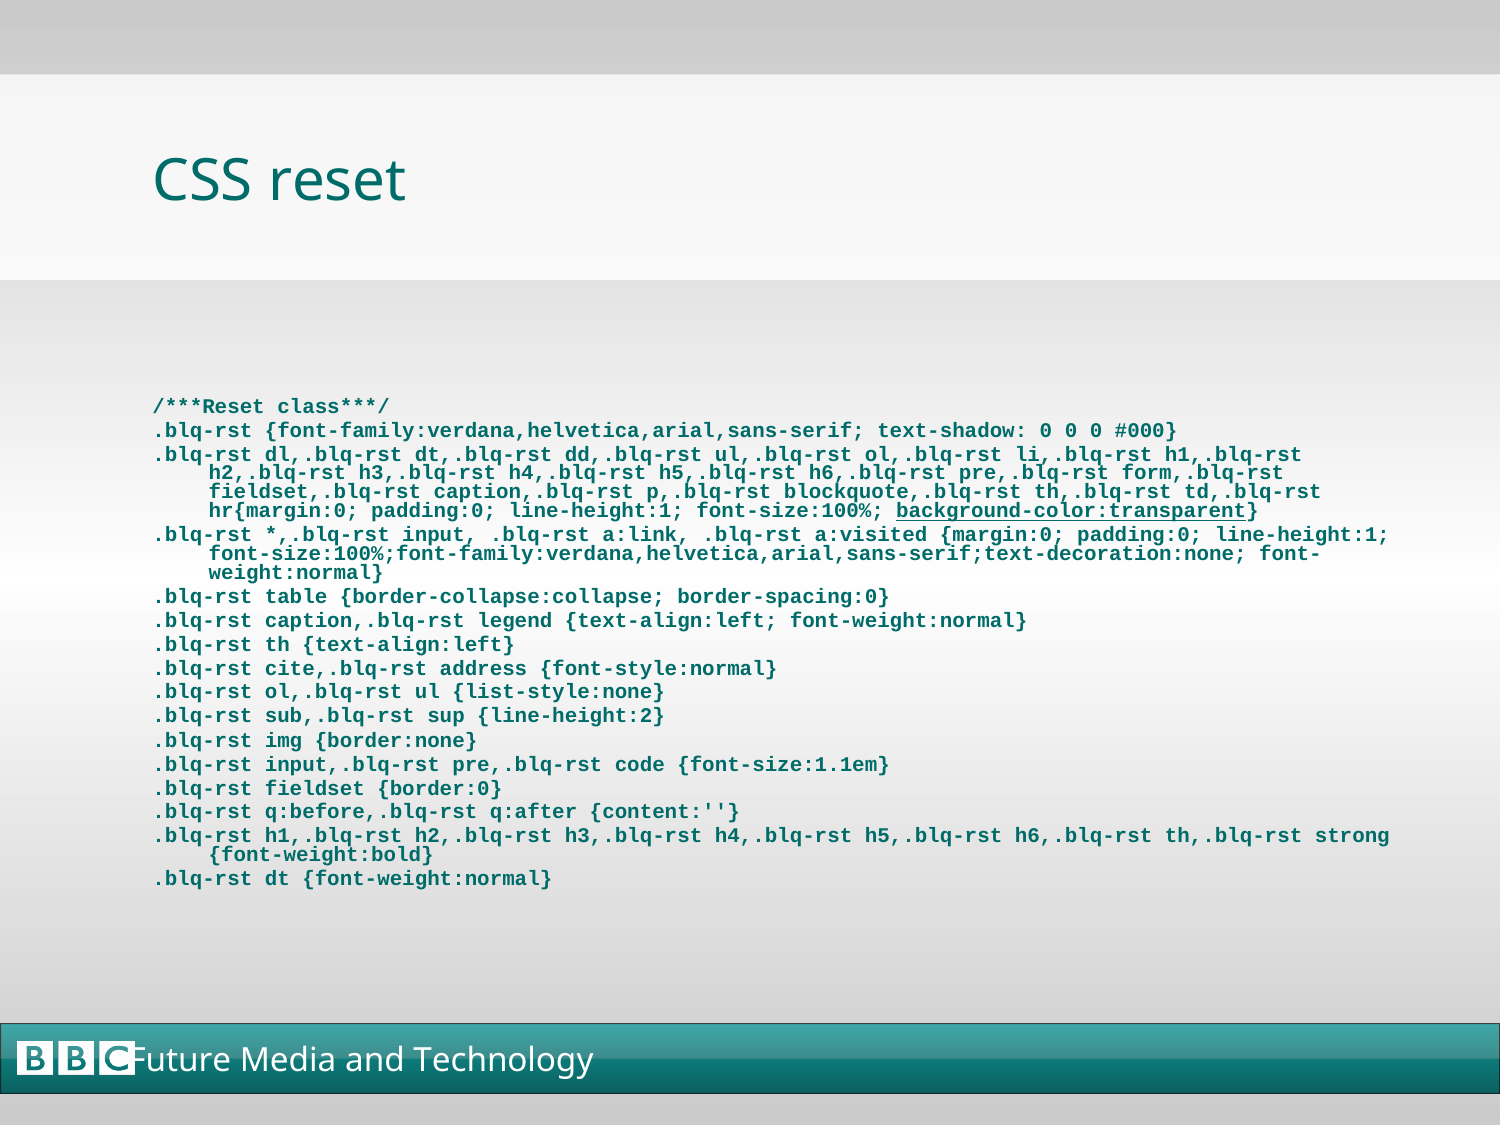

# CSS reset
/***Reset class***/
.blq-rst {font-family:verdana,helvetica,arial,sans-serif; text-shadow: 0 0 0 #000}
.blq-rst dl,.blq-rst dt,.blq-rst dd,.blq-rst ul,.blq-rst ol,.blq-rst li,.blq-rst h1,.blq-rst h2,.blq-rst h3,.blq-rst h4,.blq-rst h5,.blq-rst h6,.blq-rst pre,.blq-rst form,.blq-rst fieldset,.blq-rst caption,.blq-rst p,.blq-rst blockquote,.blq-rst th,.blq-rst td,.blq-rst hr{margin:0; padding:0; line-height:1; font-size:100%; background-color:transparent}
.blq-rst *,.blq-rst input, .blq-rst a:link, .blq-rst a:visited {margin:0; padding:0; line-height:1; font-size:100%;font-family:verdana,helvetica,arial,sans-serif;text-decoration:none; font-weight:normal}
.blq-rst table {border-collapse:collapse; border-spacing:0}
.blq-rst caption,.blq-rst legend {text-align:left; font-weight:normal}
.blq-rst th {text-align:left}
.blq-rst cite,.blq-rst address {font-style:normal}
.blq-rst ol,.blq-rst ul {list-style:none}
.blq-rst sub,.blq-rst sup {line-height:2}
.blq-rst img {border:none}
.blq-rst input,.blq-rst pre,.blq-rst code {font-size:1.1em}
.blq-rst fieldset {border:0}
.blq-rst q:before,.blq-rst q:after {content:''}
.blq-rst h1,.blq-rst h2,.blq-rst h3,.blq-rst h4,.blq-rst h5,.blq-rst h6,.blq-rst th,.blq-rst strong {font-weight:bold}
.blq-rst dt {font-weight:normal}